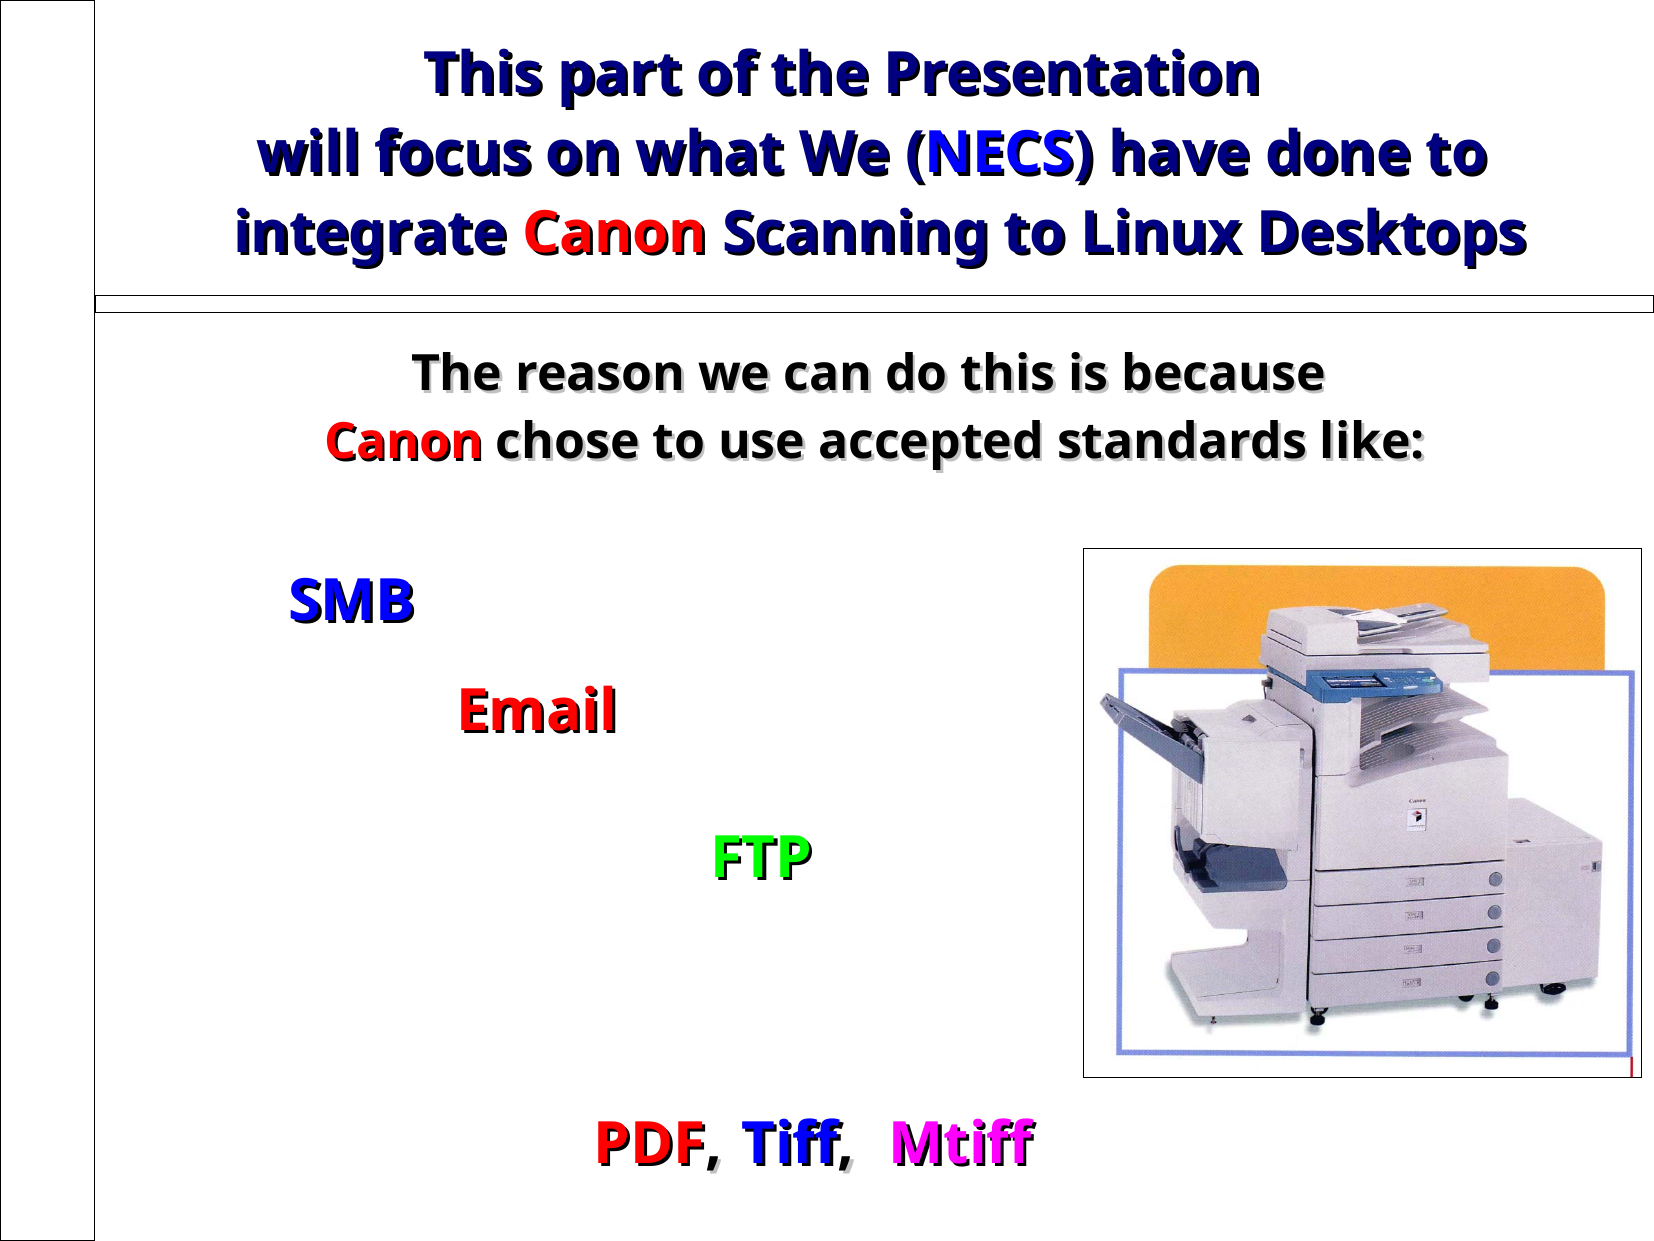

This part of the Presentation
will focus on what We (NECS) have done to
integrate Canon Scanning to Linux Desktops
The reason we can do this is because
Canon chose to use accepted standards like:
SMB
Email
FTP
PDF,	Tiff, 	Mtiff